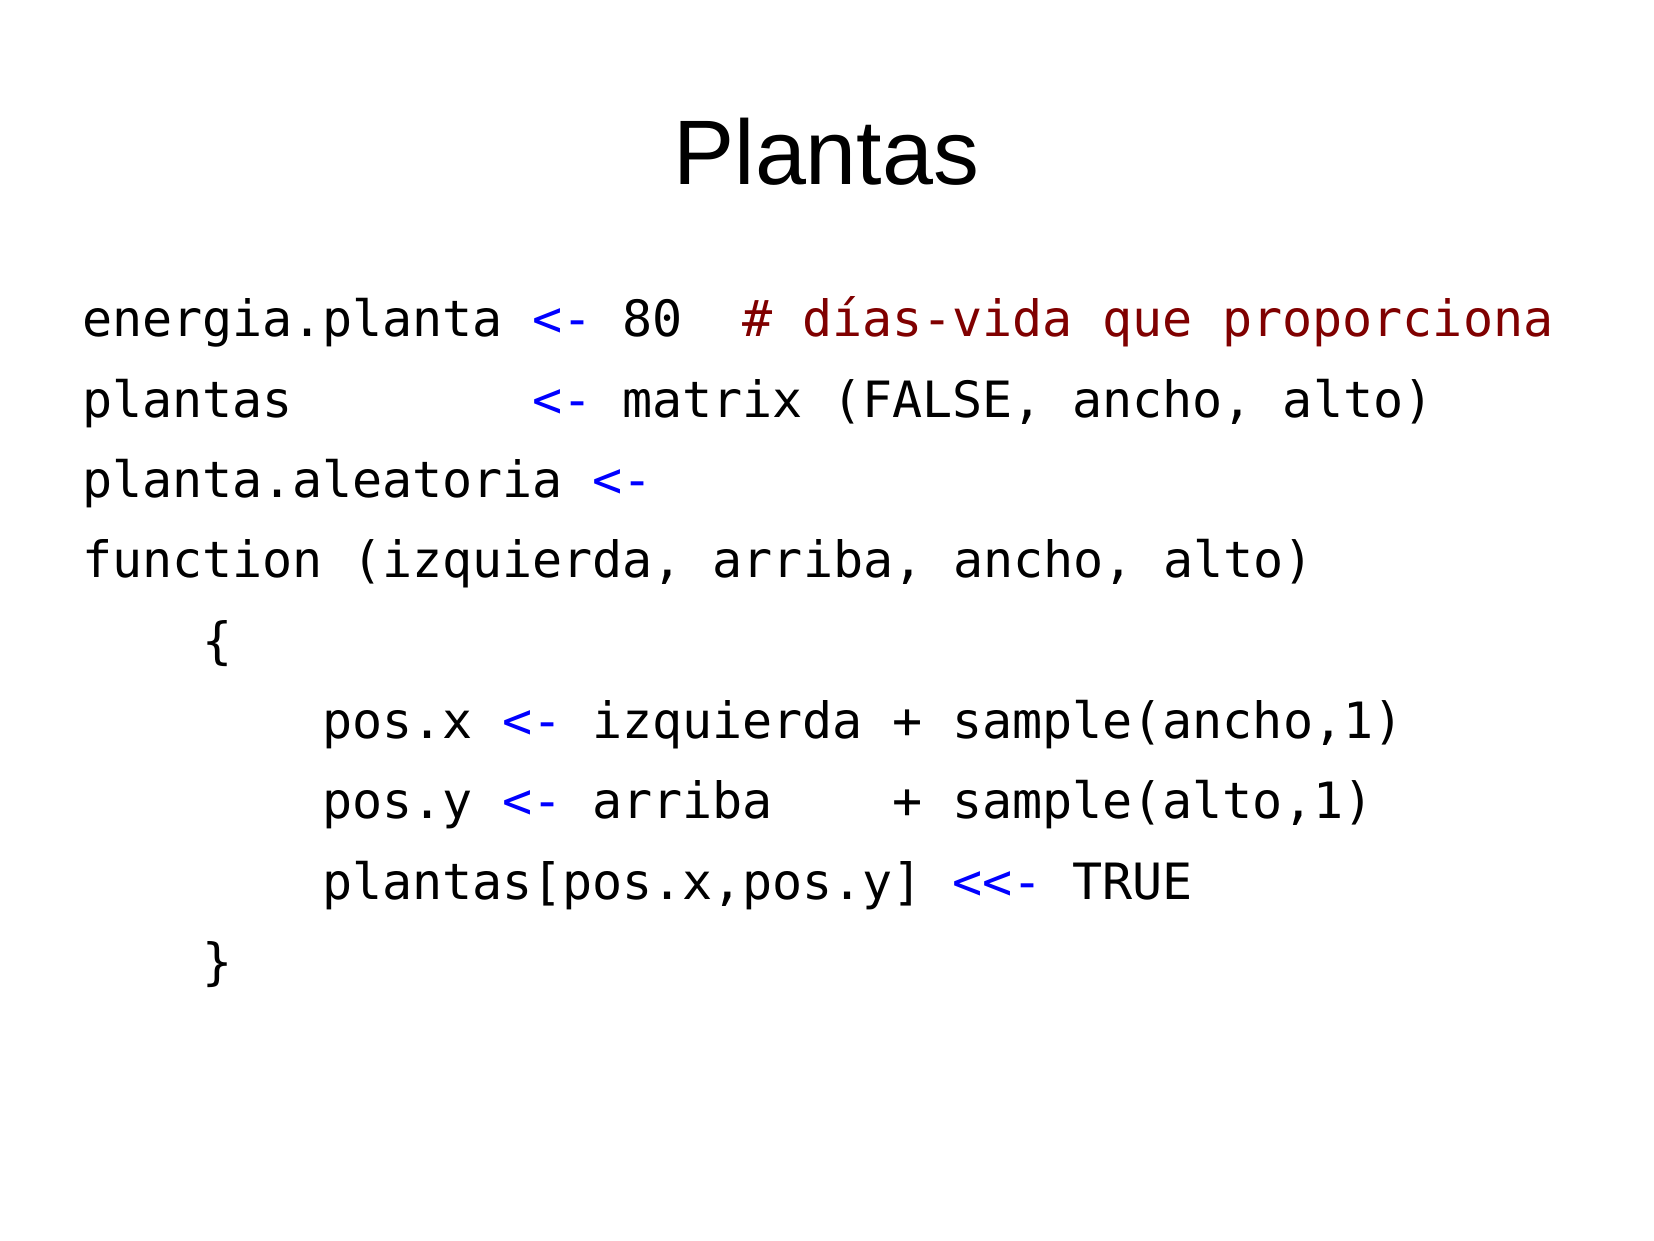

# Plantas
energia.planta <- 80 # días-vida que proporciona
plantas <- matrix (FALSE, ancho, alto)
planta.aleatoria <-
function (izquierda, arriba, ancho, alto)
 {
 pos.x <- izquierda + sample(ancho,1)
 pos.y <- arriba + sample(alto,1)
 plantas[pos.x,pos.y] <<- TRUE
 }